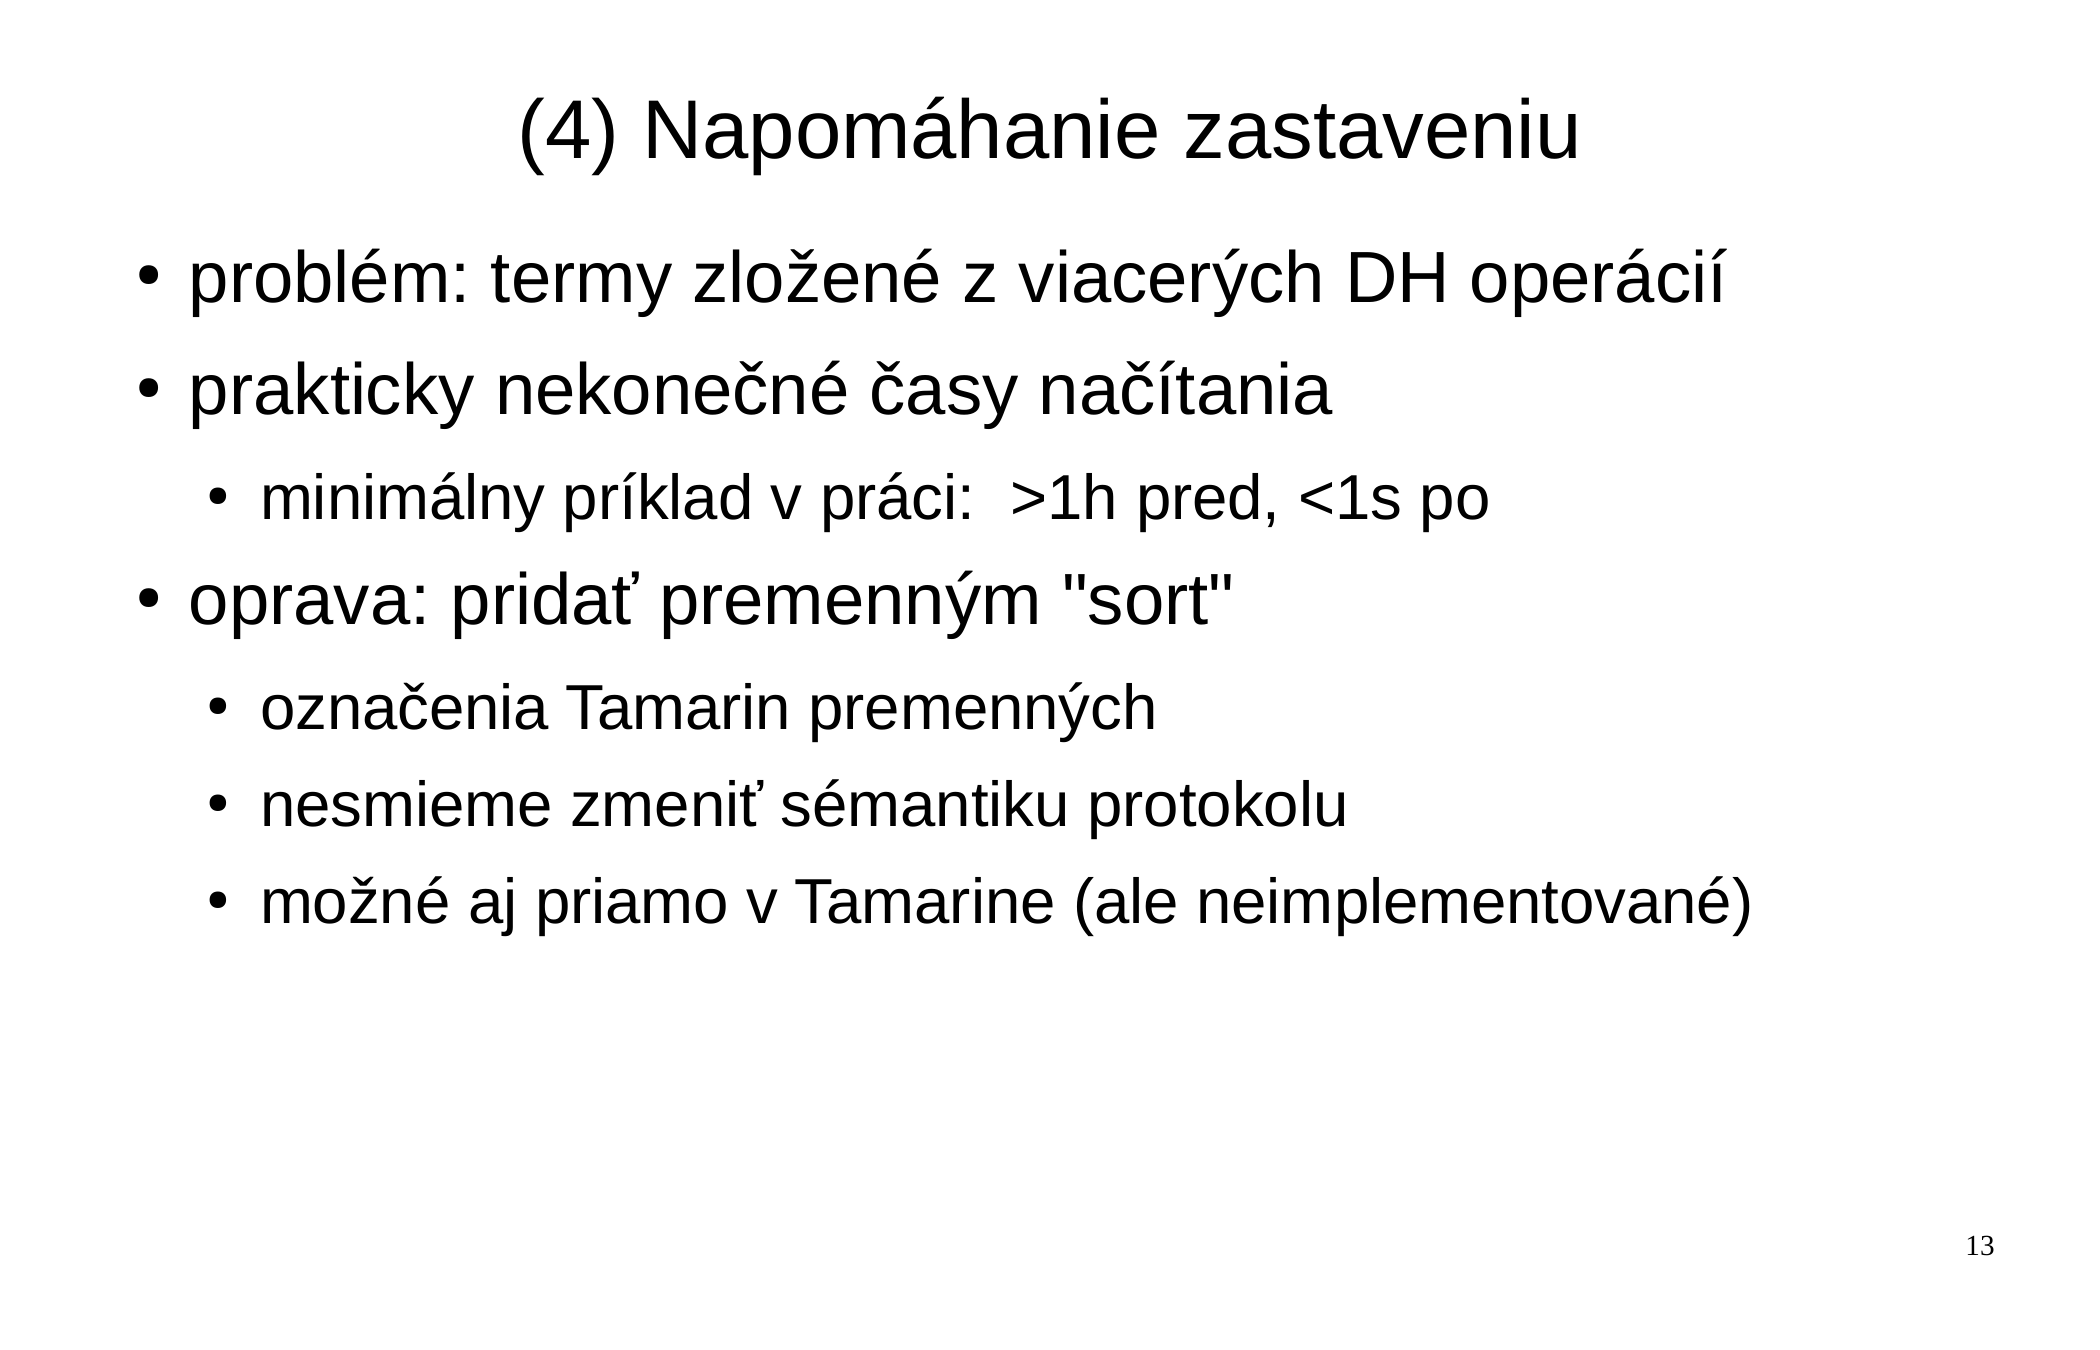

# (4) Napomáhanie zastaveniu
problém: termy zložené z viacerých DH operácií
prakticky nekonečné časy načítania
minimálny príklad v práci: >1h pred, <1s po
oprava: pridať premenným "sort"
označenia Tamarin premenných
nesmieme zmeniť sémantiku protokolu
možné aj priamo v Tamarine (ale neimplementované)
13